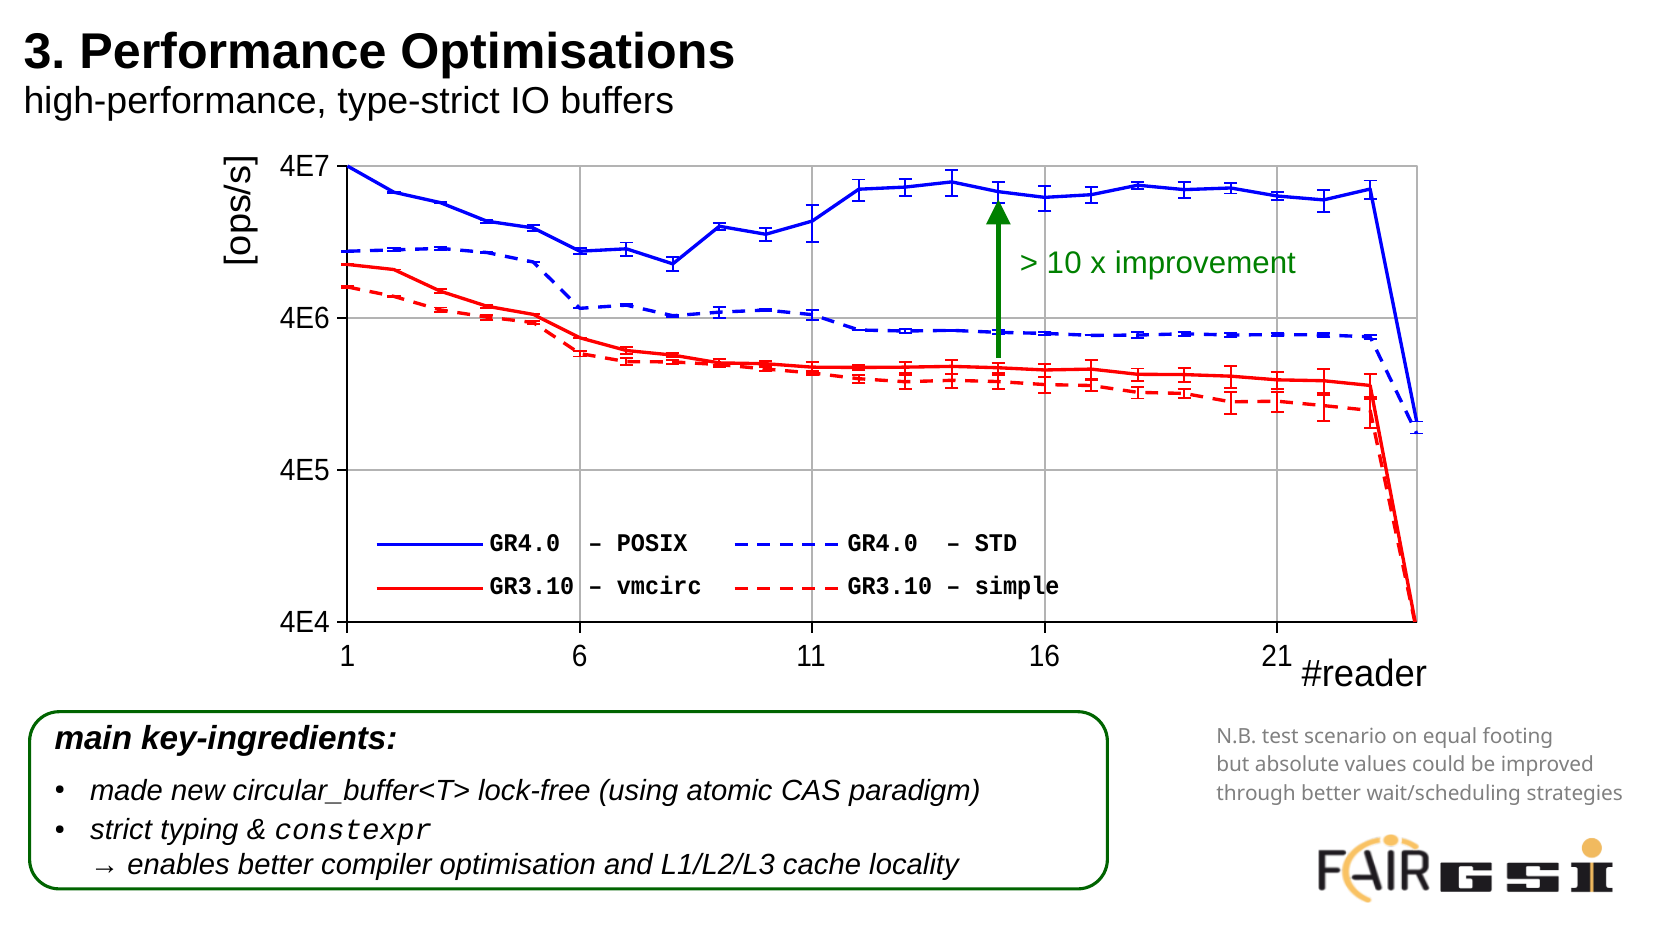

# 3. Performance Optimisations high-performance, type-strict IO buffers
> 10 x improvement
main key-ingredients:
made new circular_buffer<T> lock-free (using atomic CAS paradigm)
strict typing & constexpr
→ enables better compiler optimisation and L1/L2/L3 cache locality
N.B. test scenario on equal footing
but absolute values could be improved through better wait/scheduling strategies